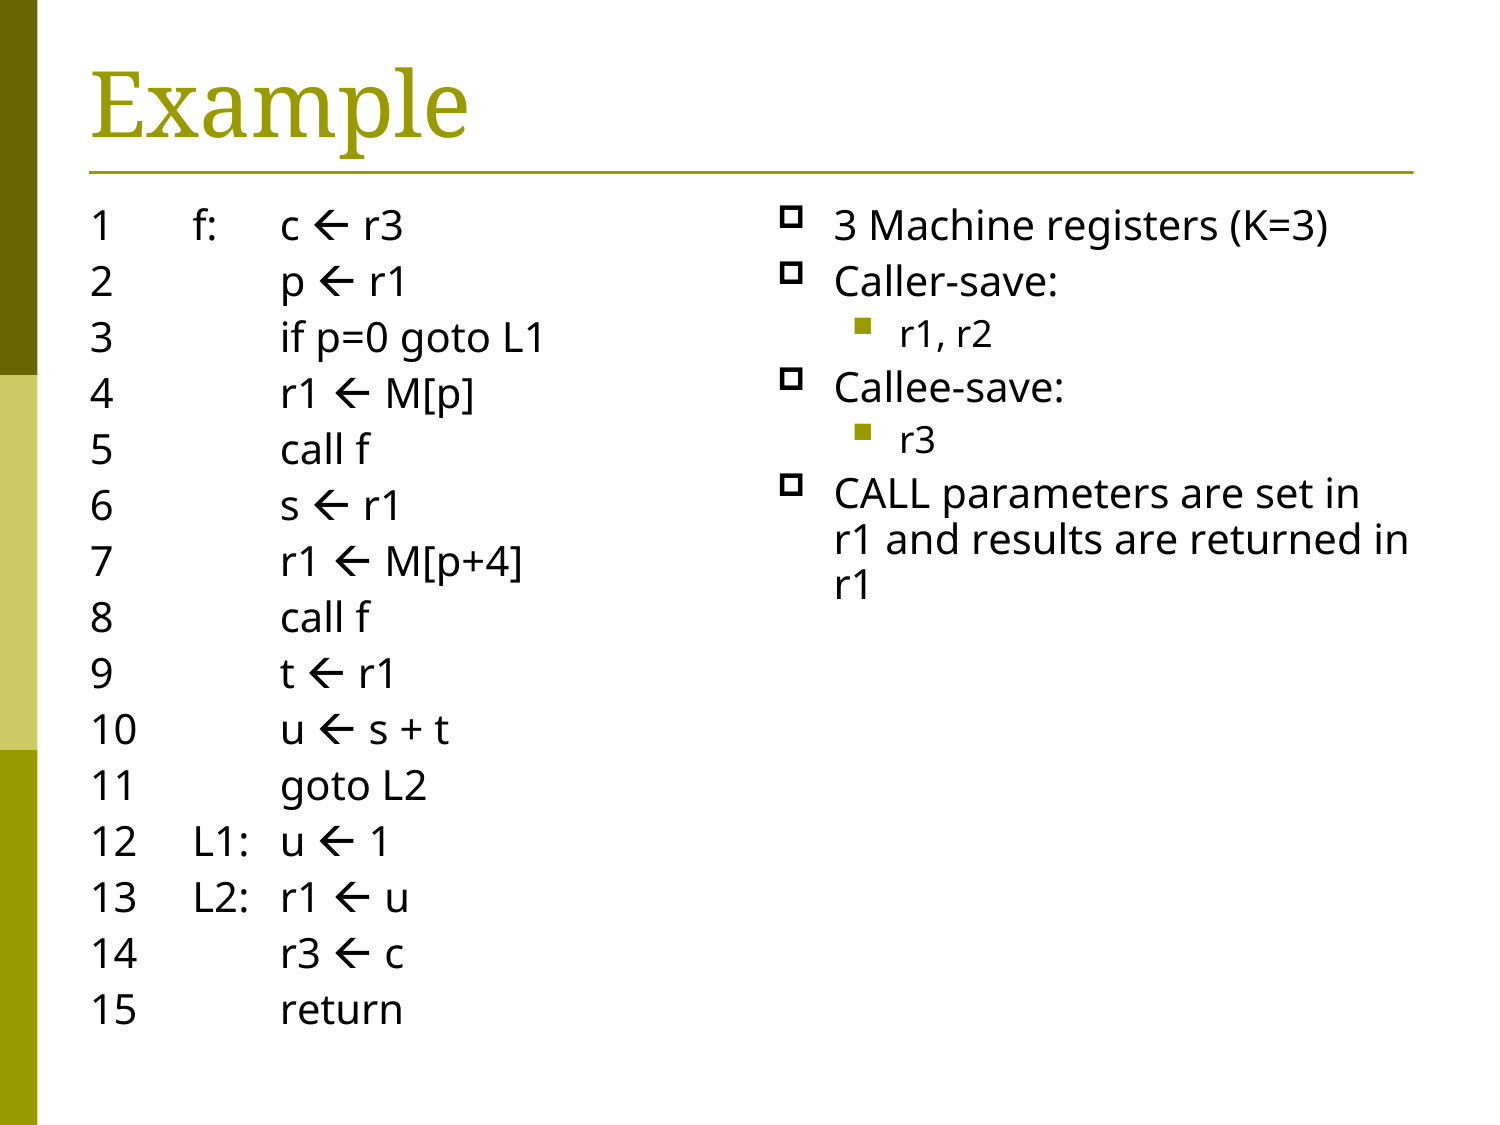

# Example
1	f:	c  r3
2		p  r1
3		if p=0 goto L1
4		r1  M[p]
5		call f
6		s  r1
7		r1  M[p+4]
8		call f
9		t  r1
10		u  s + t
11		goto L2
12	L1:	u  1
13	L2:	r1  u
14		r3  c
15		return
3 Machine registers (K=3)
Caller-save:
r1, r2
Callee-save:
r3
CALL parameters are set in r1 and results are returned in r1